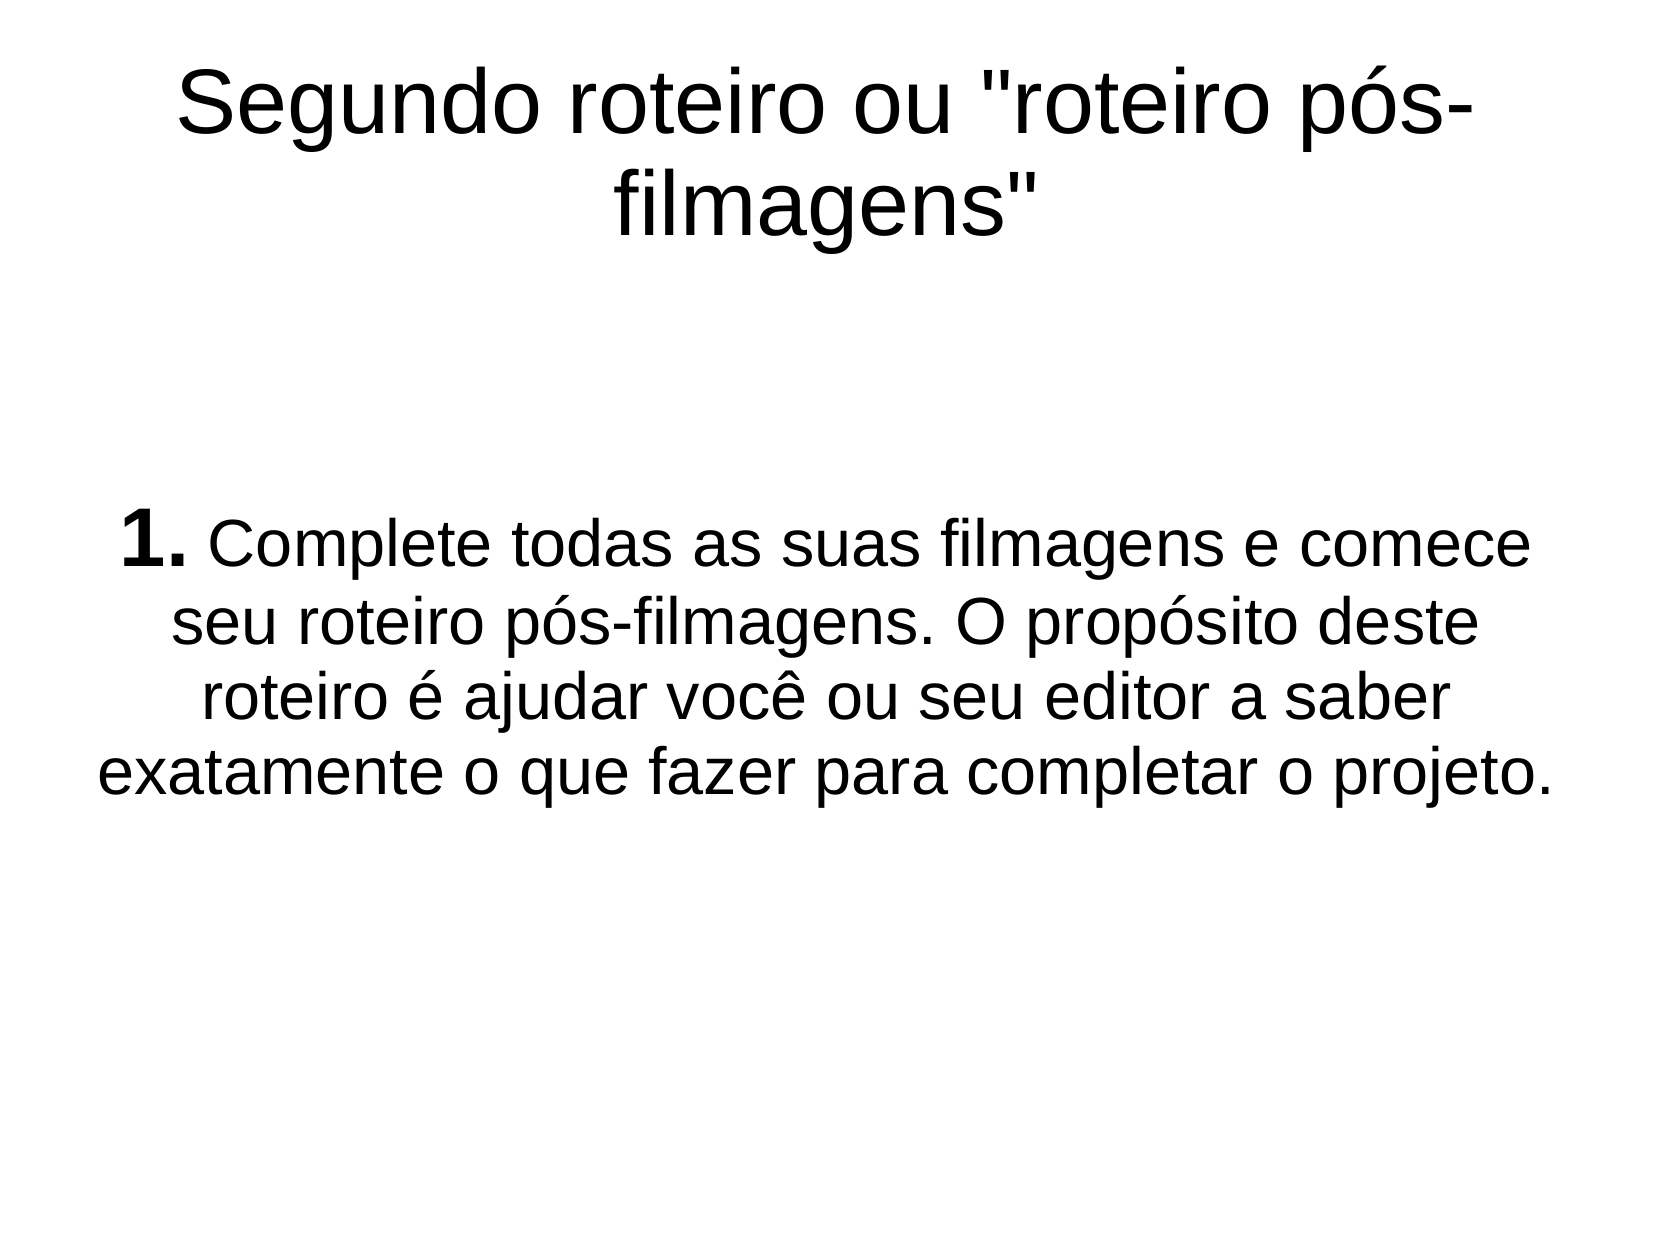

# Segundo roteiro ou "roteiro pós-filmagens"
1. Complete todas as suas filmagens e comece seu roteiro pós-filmagens. O propósito deste roteiro é ajudar você ou seu editor a saber exatamente o que fazer para completar o projeto.